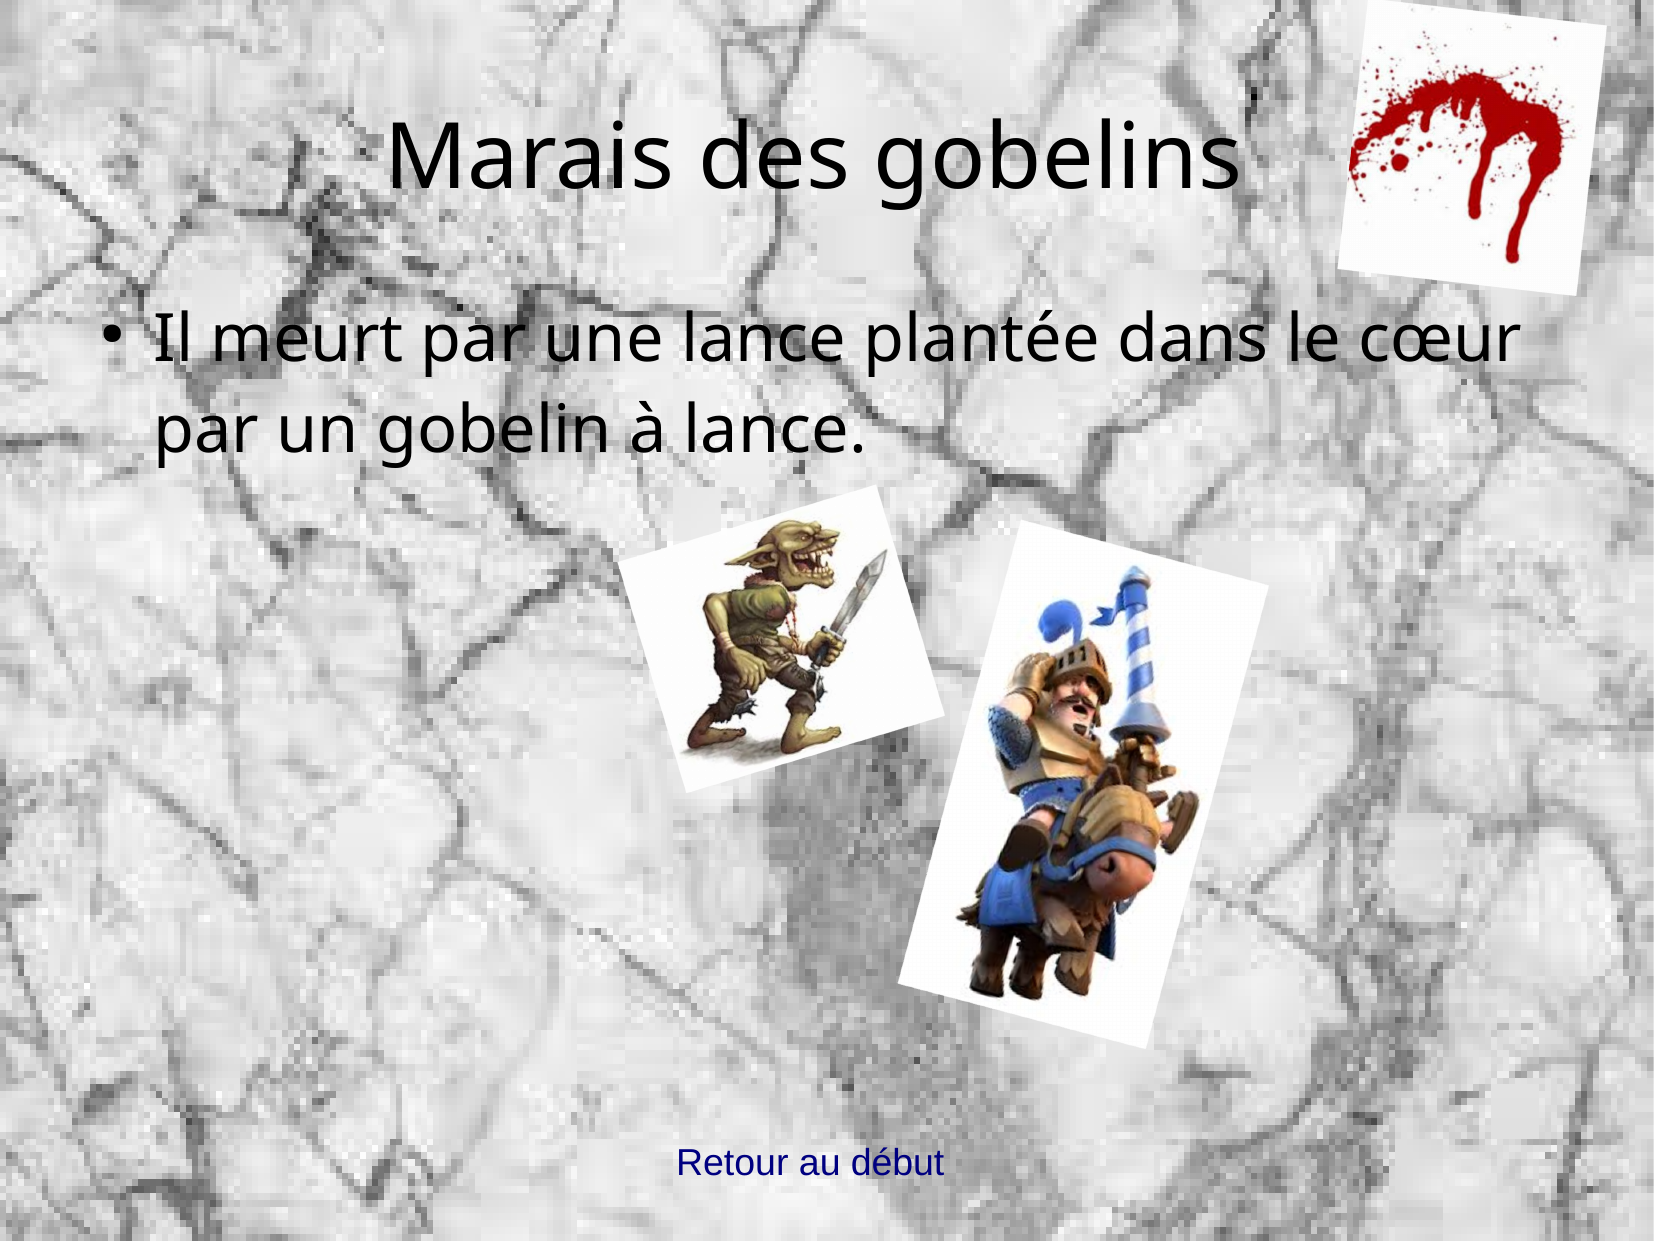

# Marais des gobelins
Il meurt par une lance plantée dans le cœur par un gobelin à lance.
Retour au début